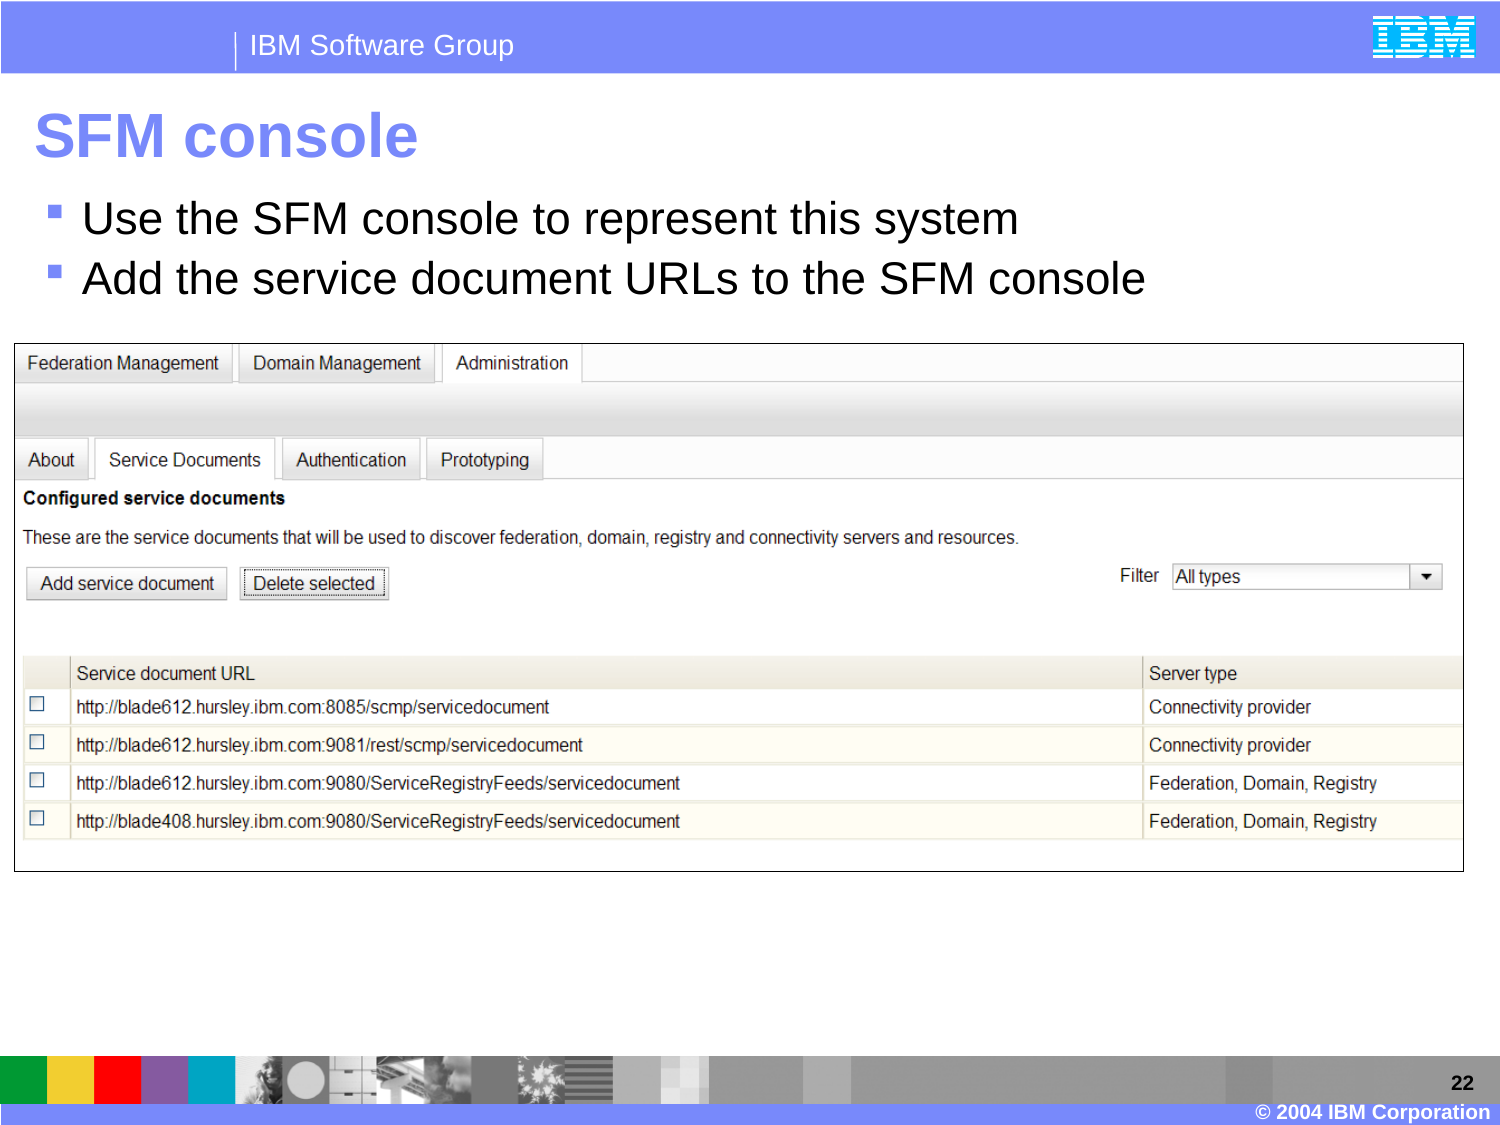

# SFM console
Use the SFM console to represent this system
Add the service document URLs to the SFM console
22